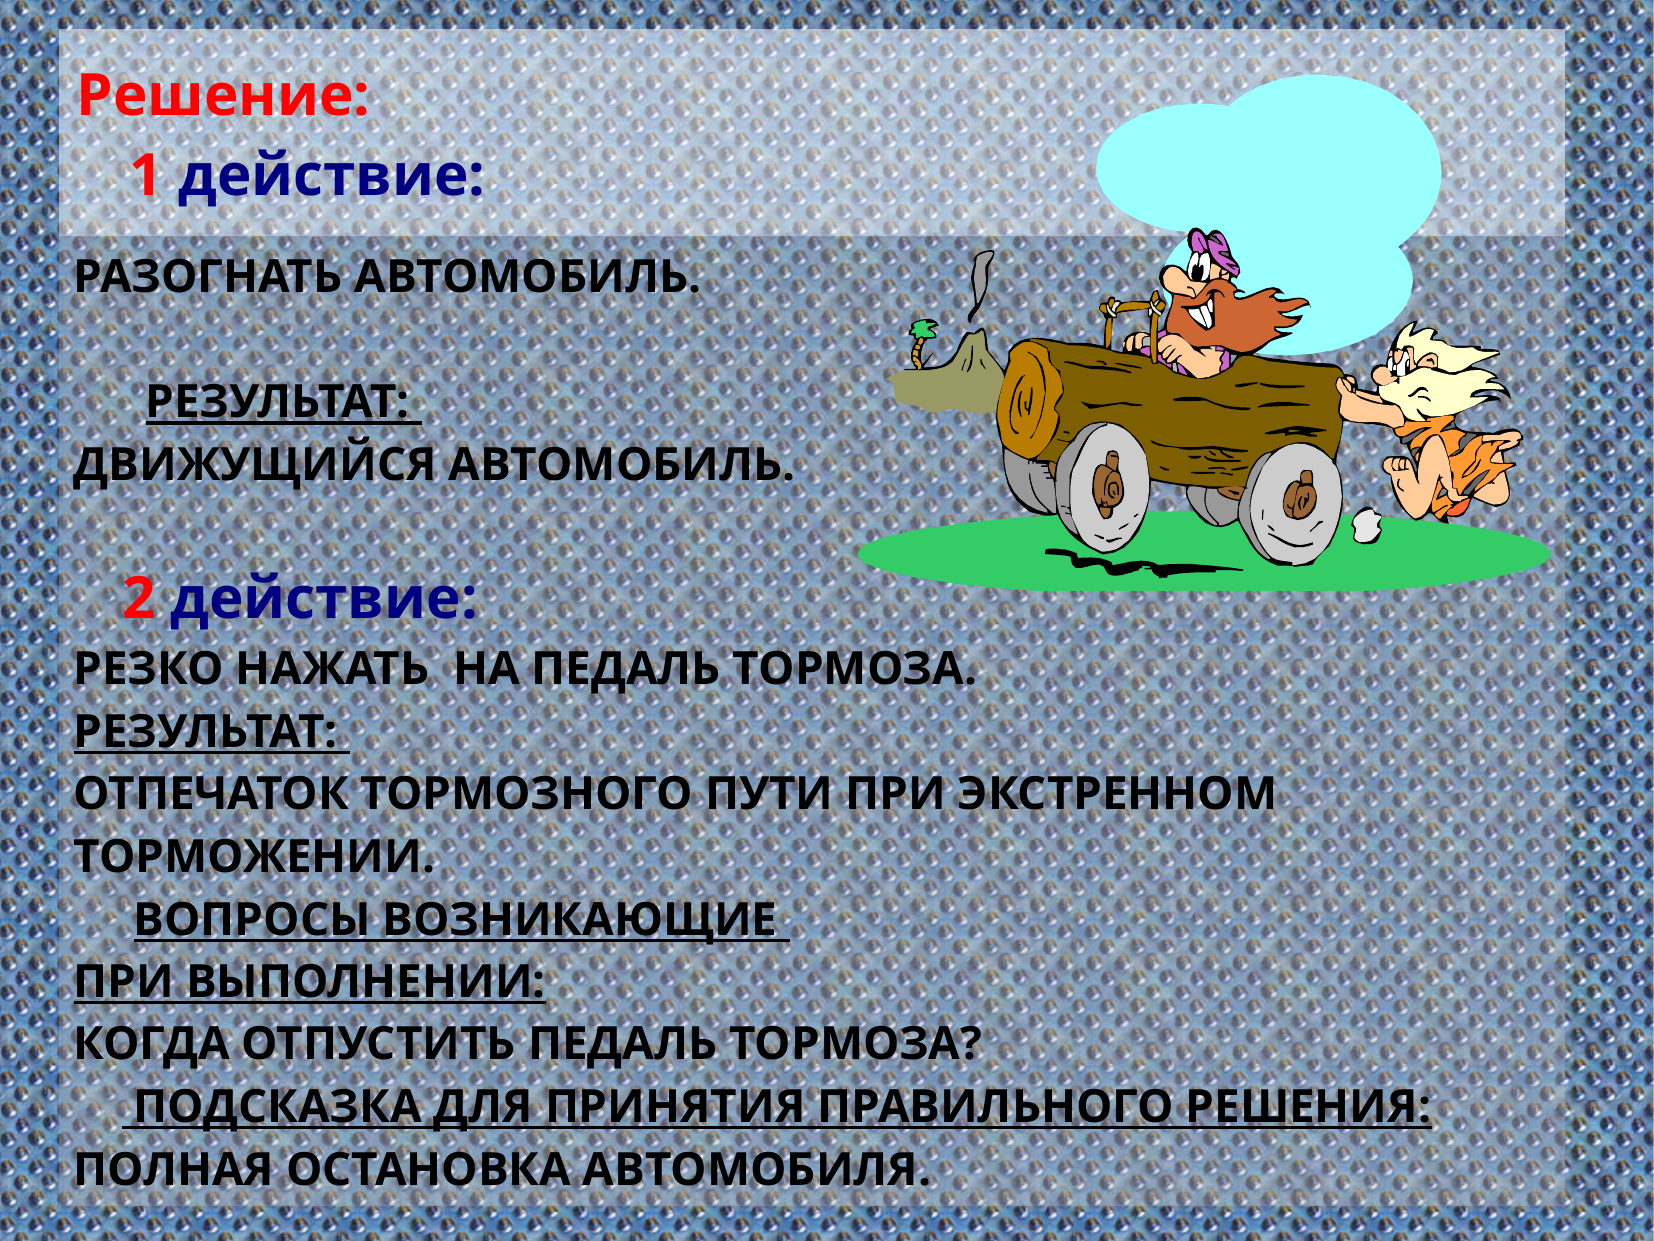

# Решение: 1 действие:
РАЗОГНАТЬ АВТОМОБИЛЬ.
 РЕЗУЛЬТАТ:
ДВИЖУЩИЙСЯ АВТОМОБИЛЬ.
 2 действие:
РЕЗКО НАЖАТЬ НА ПЕДАЛЬ ТОРМОЗА.
РЕЗУЛЬТАТ:
ОТПЕЧАТОК ТОРМОЗНОГО ПУТИ ПРИ ЭКСТРЕННОМ ТОРМОЖЕНИИ.
 ВОПРОСЫ ВОЗНИКАЮЩИЕ
ПРИ ВЫПОЛНЕНИИ:
КОГДА ОТПУСТИТЬ ПЕДАЛЬ ТОРМОЗА?
 ПОДСКАЗКА ДЛЯ ПРИНЯТИЯ ПРАВИЛЬНОГО РЕШЕНИЯ:
ПОЛНАЯ ОСТАНОВКА АВТОМОБИЛЯ.